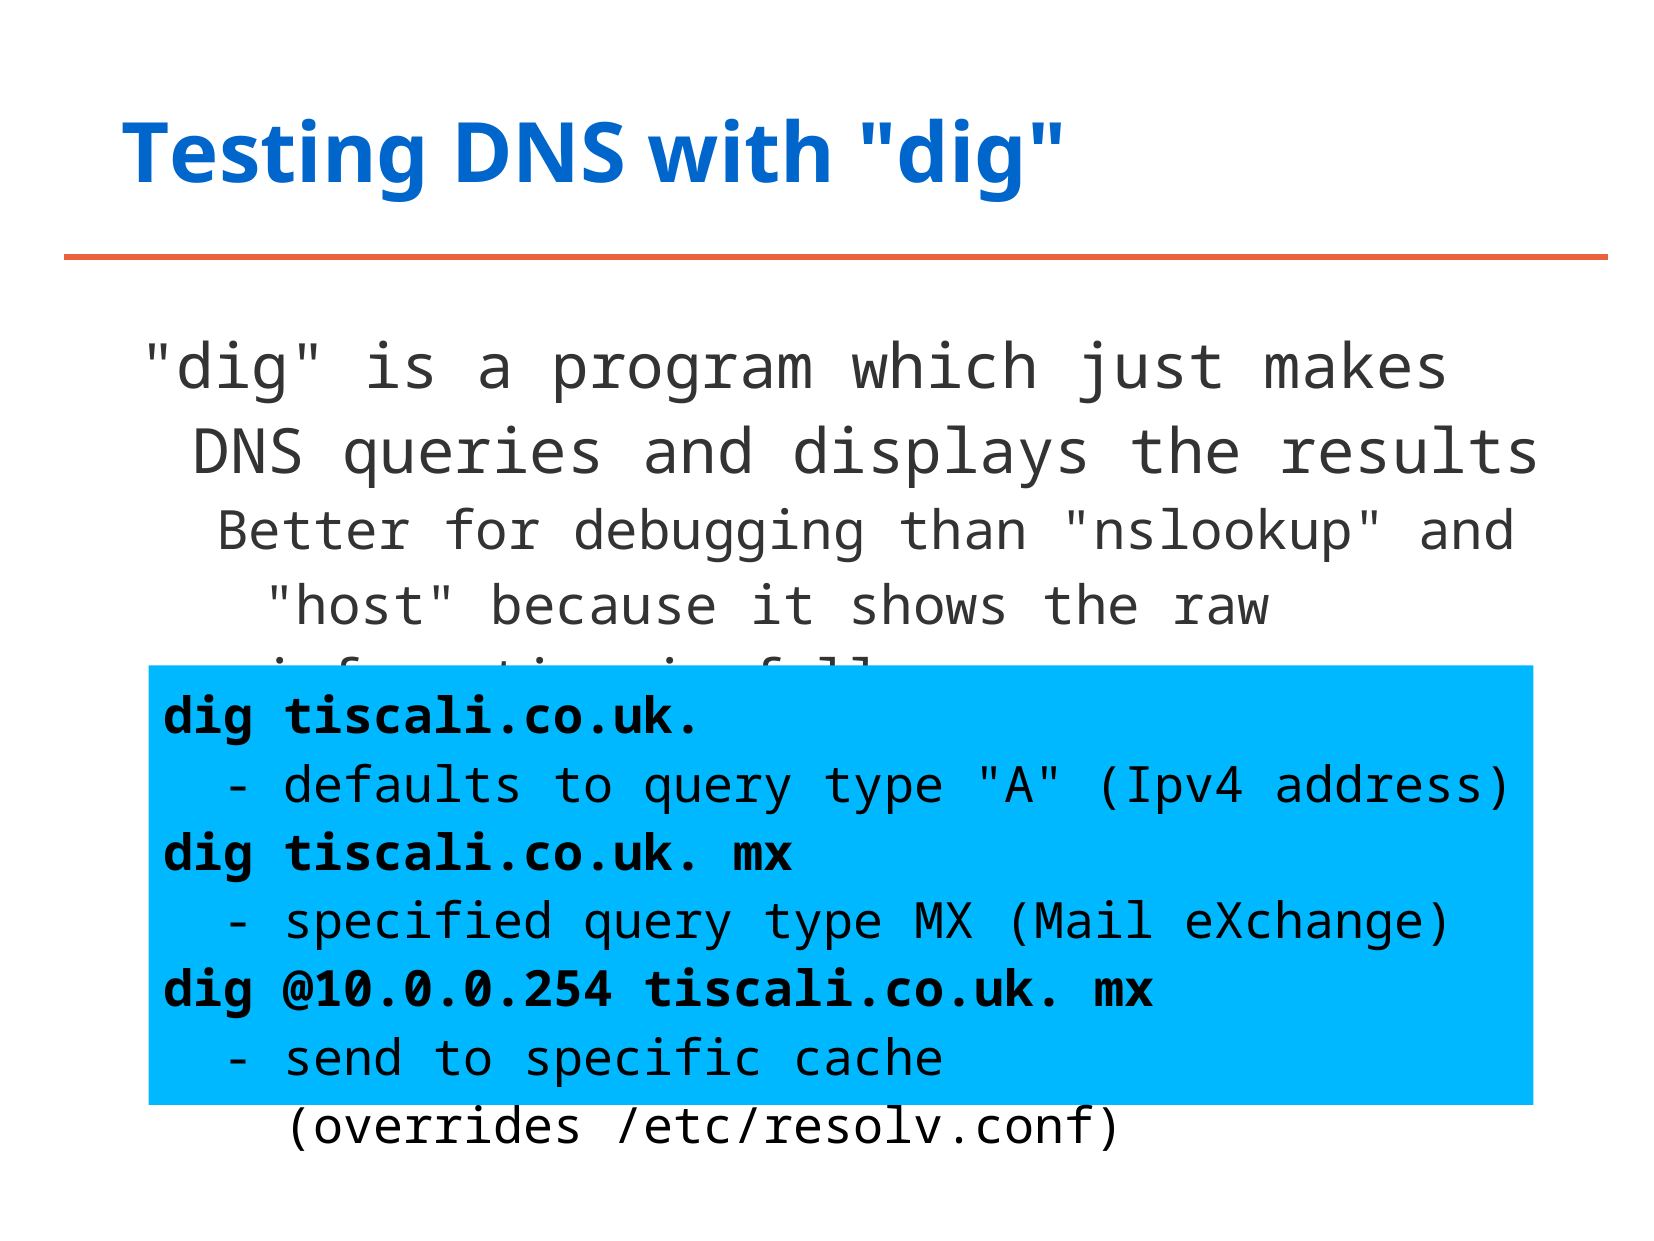

# Testing DNS with "dig"
"dig" is a program which just makes DNS queries and displays the results
Better for debugging than "nslookup" and "host" because it shows the raw information in full
dig tiscali.co.uk.
 - defaults to query type "A" (Ipv4 address)
dig tiscali.co.uk. mx
 - specified query type MX (Mail eXchange)
dig @10.0.0.254 tiscali.co.uk. mx
 - send to specific cache
 (overrides /etc/resolv.conf)